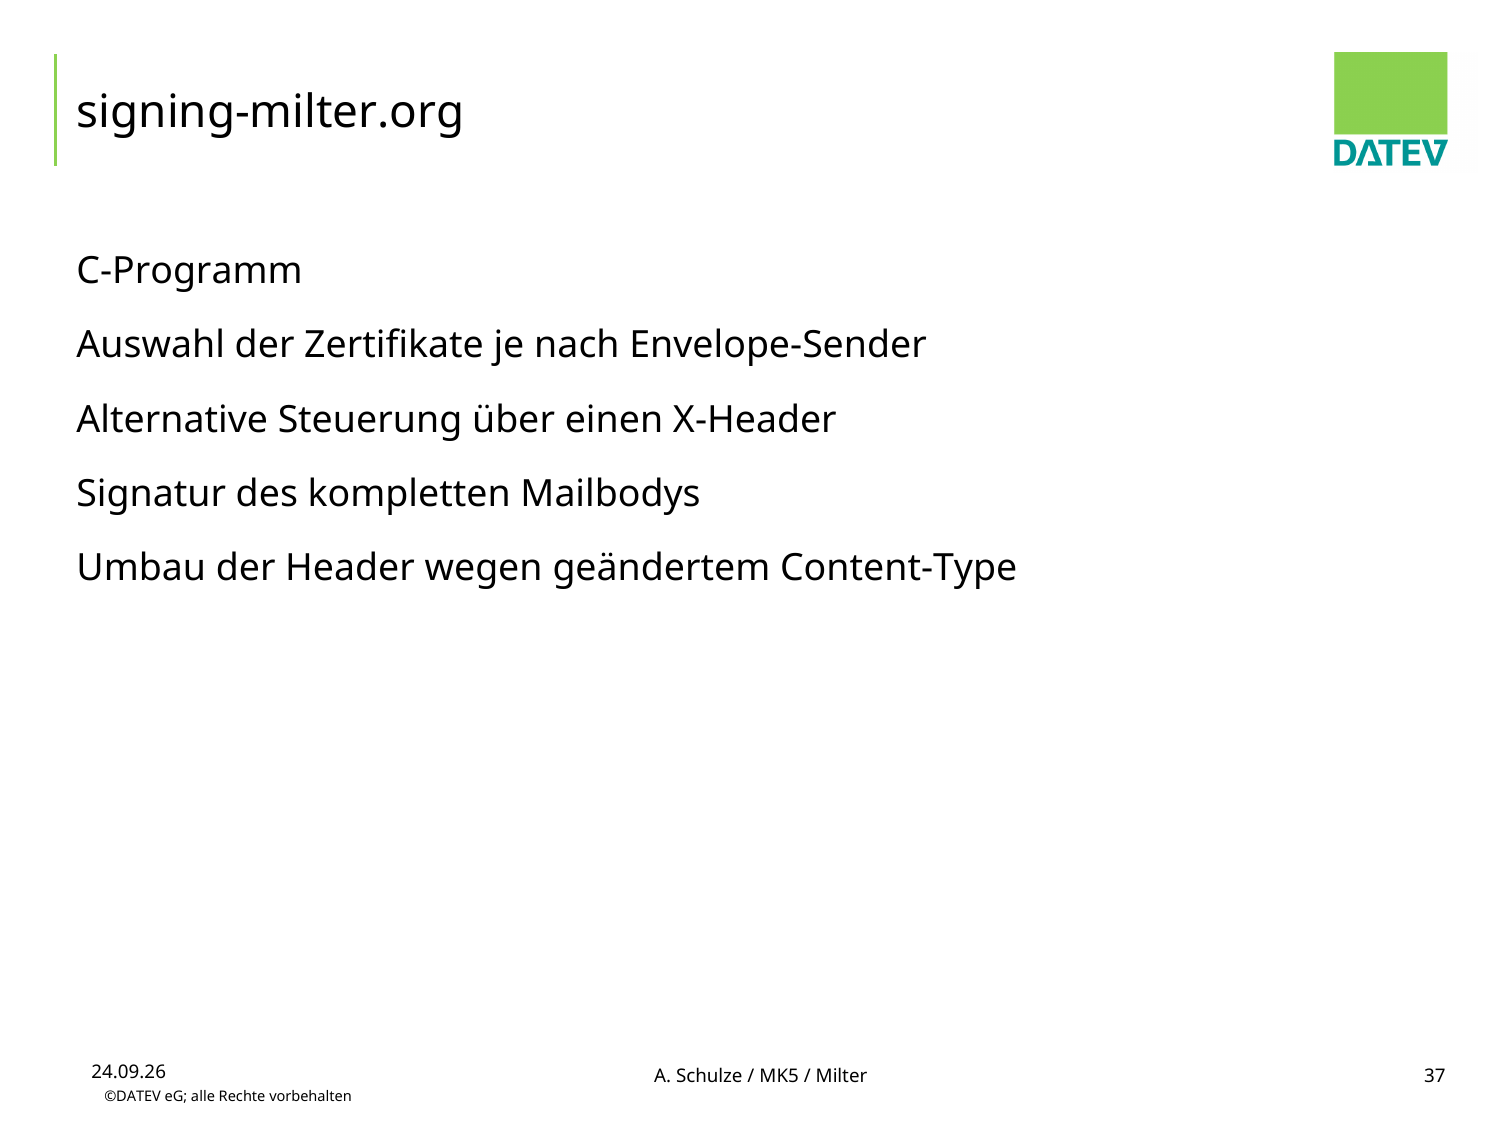

# signing-milter.org
C-Programm
Auswahl der Zertifikate je nach Envelope-Sender
Alternative Steuerung über einen X-Header
Signatur des kompletten Mailbodys
Umbau der Header wegen geändertem Content-Type
A. Schulze / MK5 / Milter
37